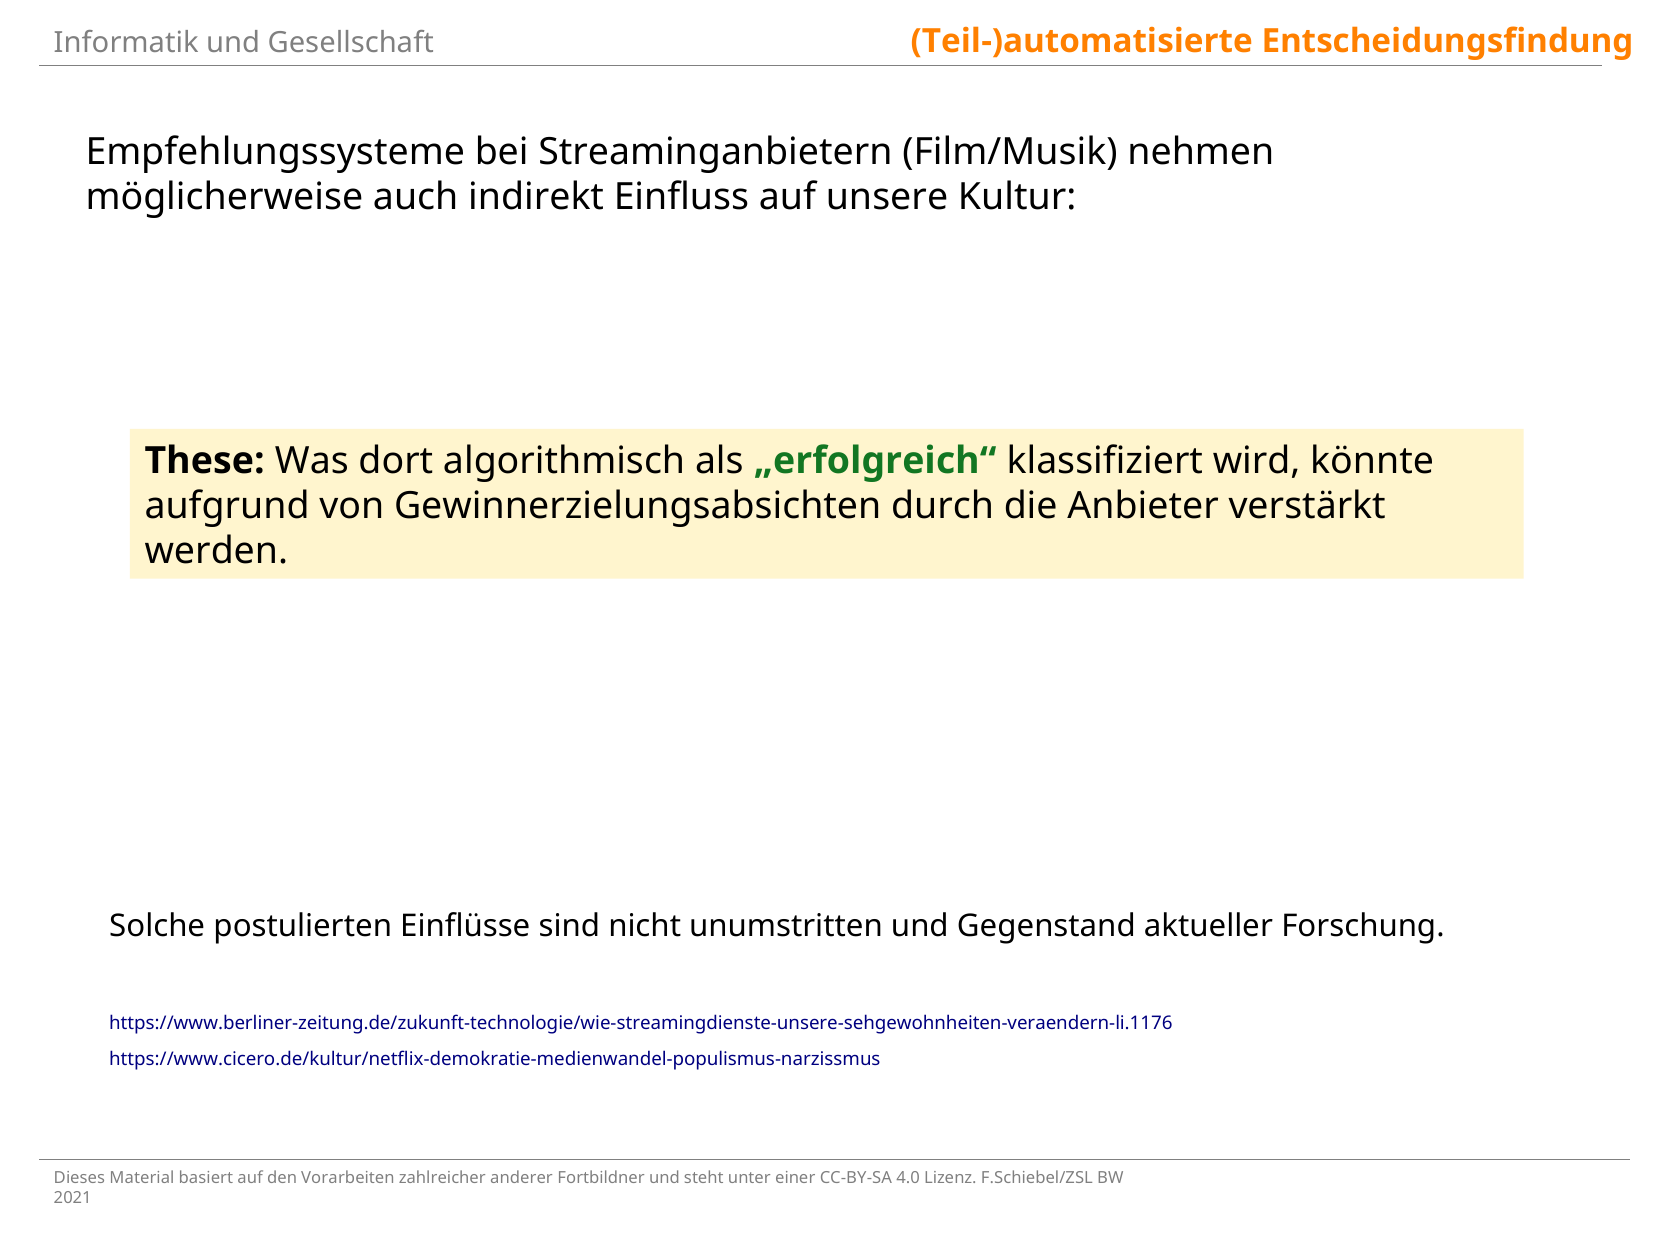

(Teil-)automatisierte Entscheidungsfindung
Informatik und Gesellschaft
Empfehlungssysteme bei Streaminganbietern (Film/Musik) nehmen möglicherweise auch indirekt Einfluss auf unsere Kultur:
These: Was dort algorithmisch als „erfolgreich“ klassifiziert wird, könnte aufgrund von Gewinnerzielungsabsichten durch die Anbieter verstärkt werden.
Solche postulierten Einflüsse sind nicht unumstritten und Gegenstand aktueller Forschung.
https://www.berliner-zeitung.de/zukunft-technologie/wie-streamingdienste-unsere-sehgewohnheiten-veraendern-li.1176
https://www.cicero.de/kultur/netflix-demokratie-medienwandel-populismus-narzissmus